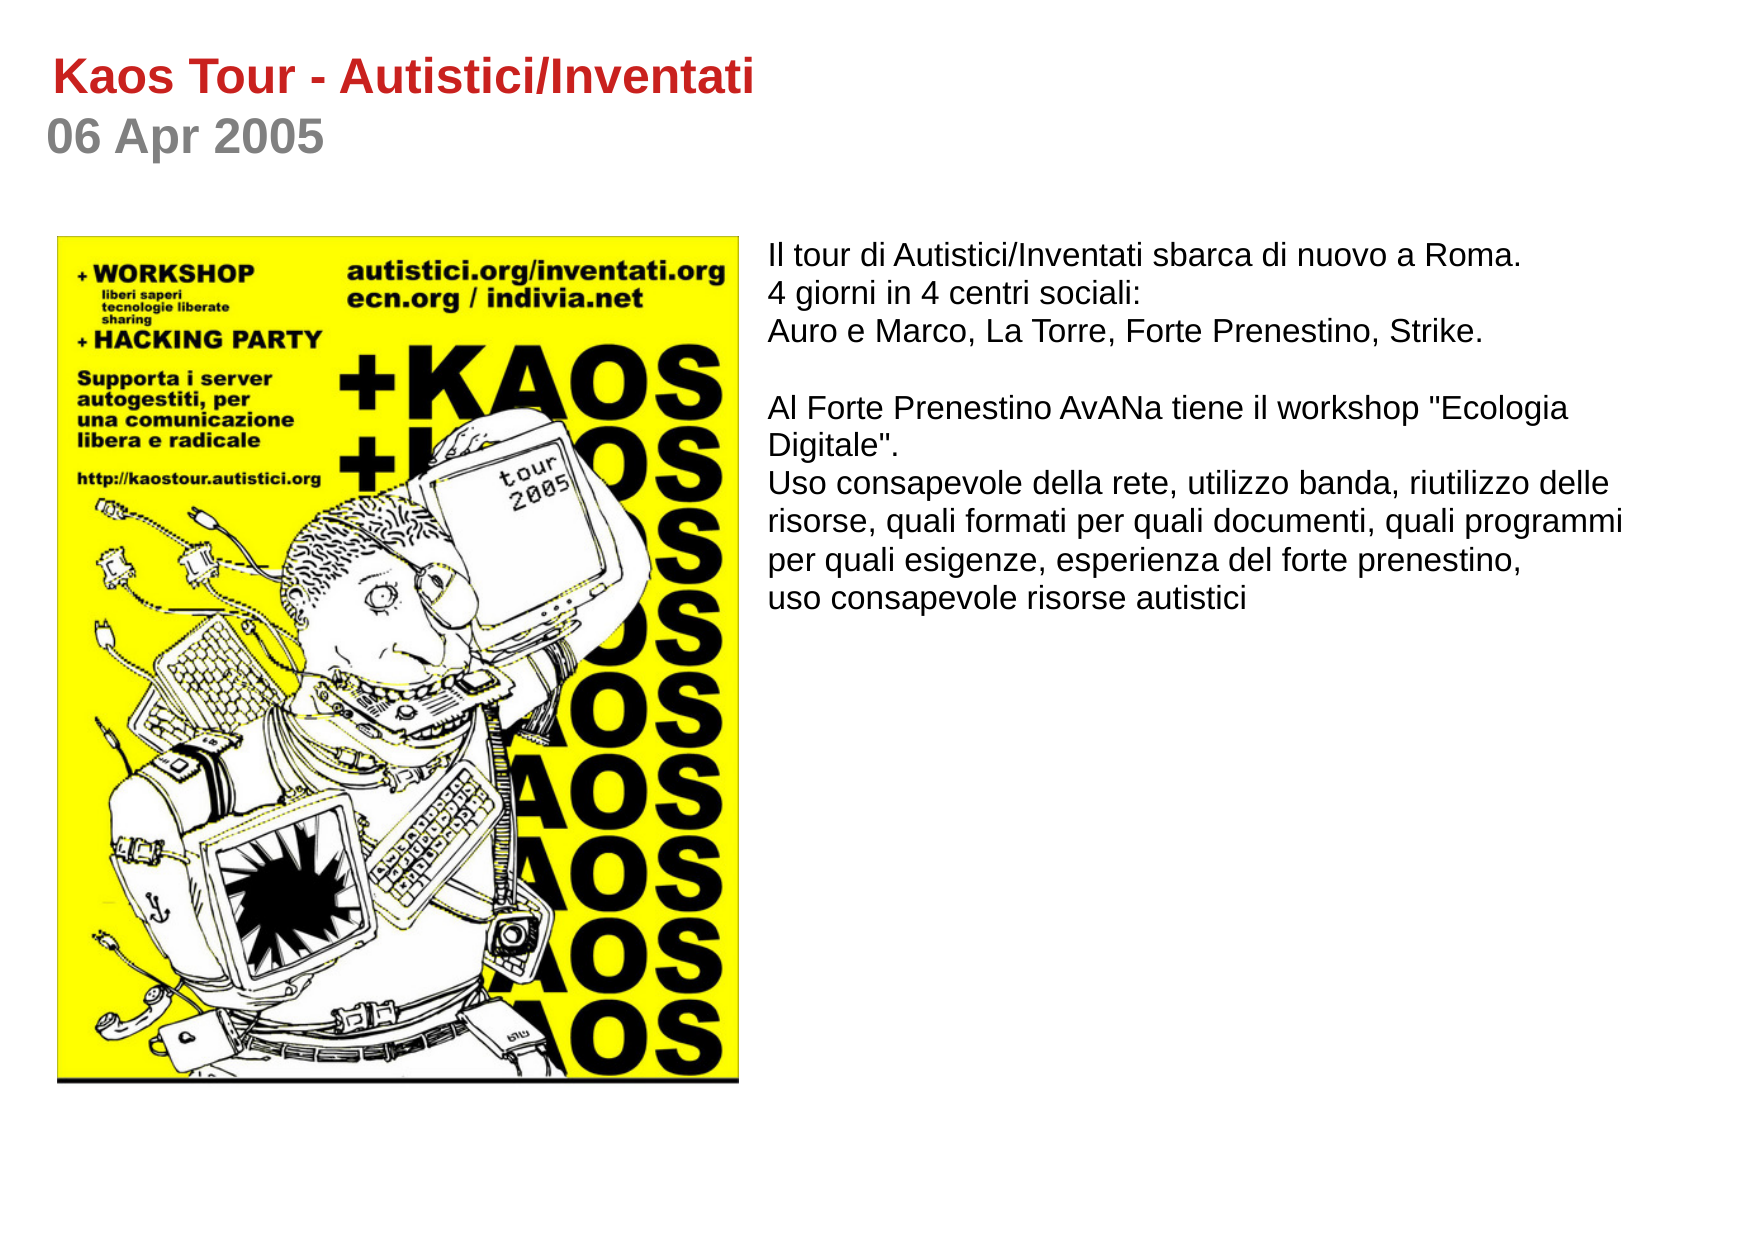

# Kaos Tour - Autistici/Inventati
06 Apr 2005
Il tour di Autistici/Inventati sbarca di nuovo a Roma.
4 giorni in 4 centri sociali:
Auro e Marco, La Torre, Forte Prenestino, Strike.
Al Forte Prenestino AvANa tiene il workshop "Ecologia Digitale".
Uso consapevole della rete, utilizzo banda, riutilizzo delle
risorse, quali formati per quali documenti, quali programmi
per quali esigenze, esperienza del forte prenestino,
uso consapevole risorse autistici